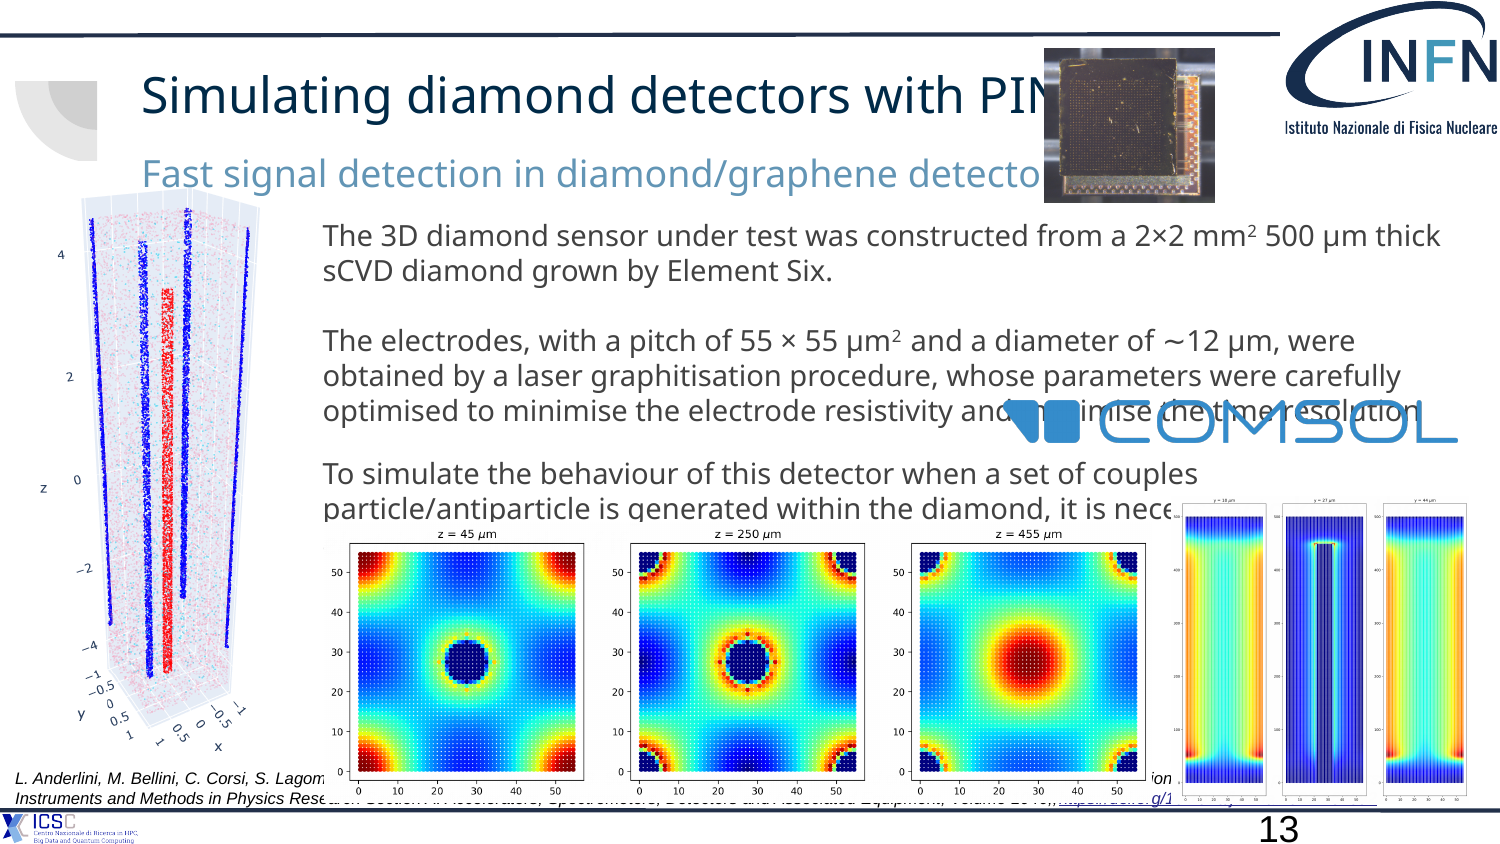

# Simulating diamond detectors with PINN
Fast signal detection in diamond/graphene detectors
The 3D diamond sensor under test was constructed from a 2×2 mm2 500 μm thick sCVD diamond grown by Element Six.
The electrodes, with a pitch of 55 × 55 μm2 and a diameter of ∼12 μm, were obtained by a laser graphitisation procedure, whose parameters were carefully optimised to minimise the electrode resistivity and maximise the time resolution
To simulate the behaviour of this detector when a set of couples particle/antiparticle is generated within the diamond, it is necessary to know the electric field inside of if.
L. Anderlini, M. Bellini, C. Corsi, S. Lagomarsino, C. Lucarelli, G. Passaleva, S. Sciortino, M. Veltri, “Construction and characterisation of high time resolution 3D diamond pixel detectors”, Nuclear Instruments and Methods in Physics Research Section A: Accelerators, Spectrometers, Detectors and Associated Equipment, Volume 1046,,https://doi.org/10.1016/j.nima.2022.167692